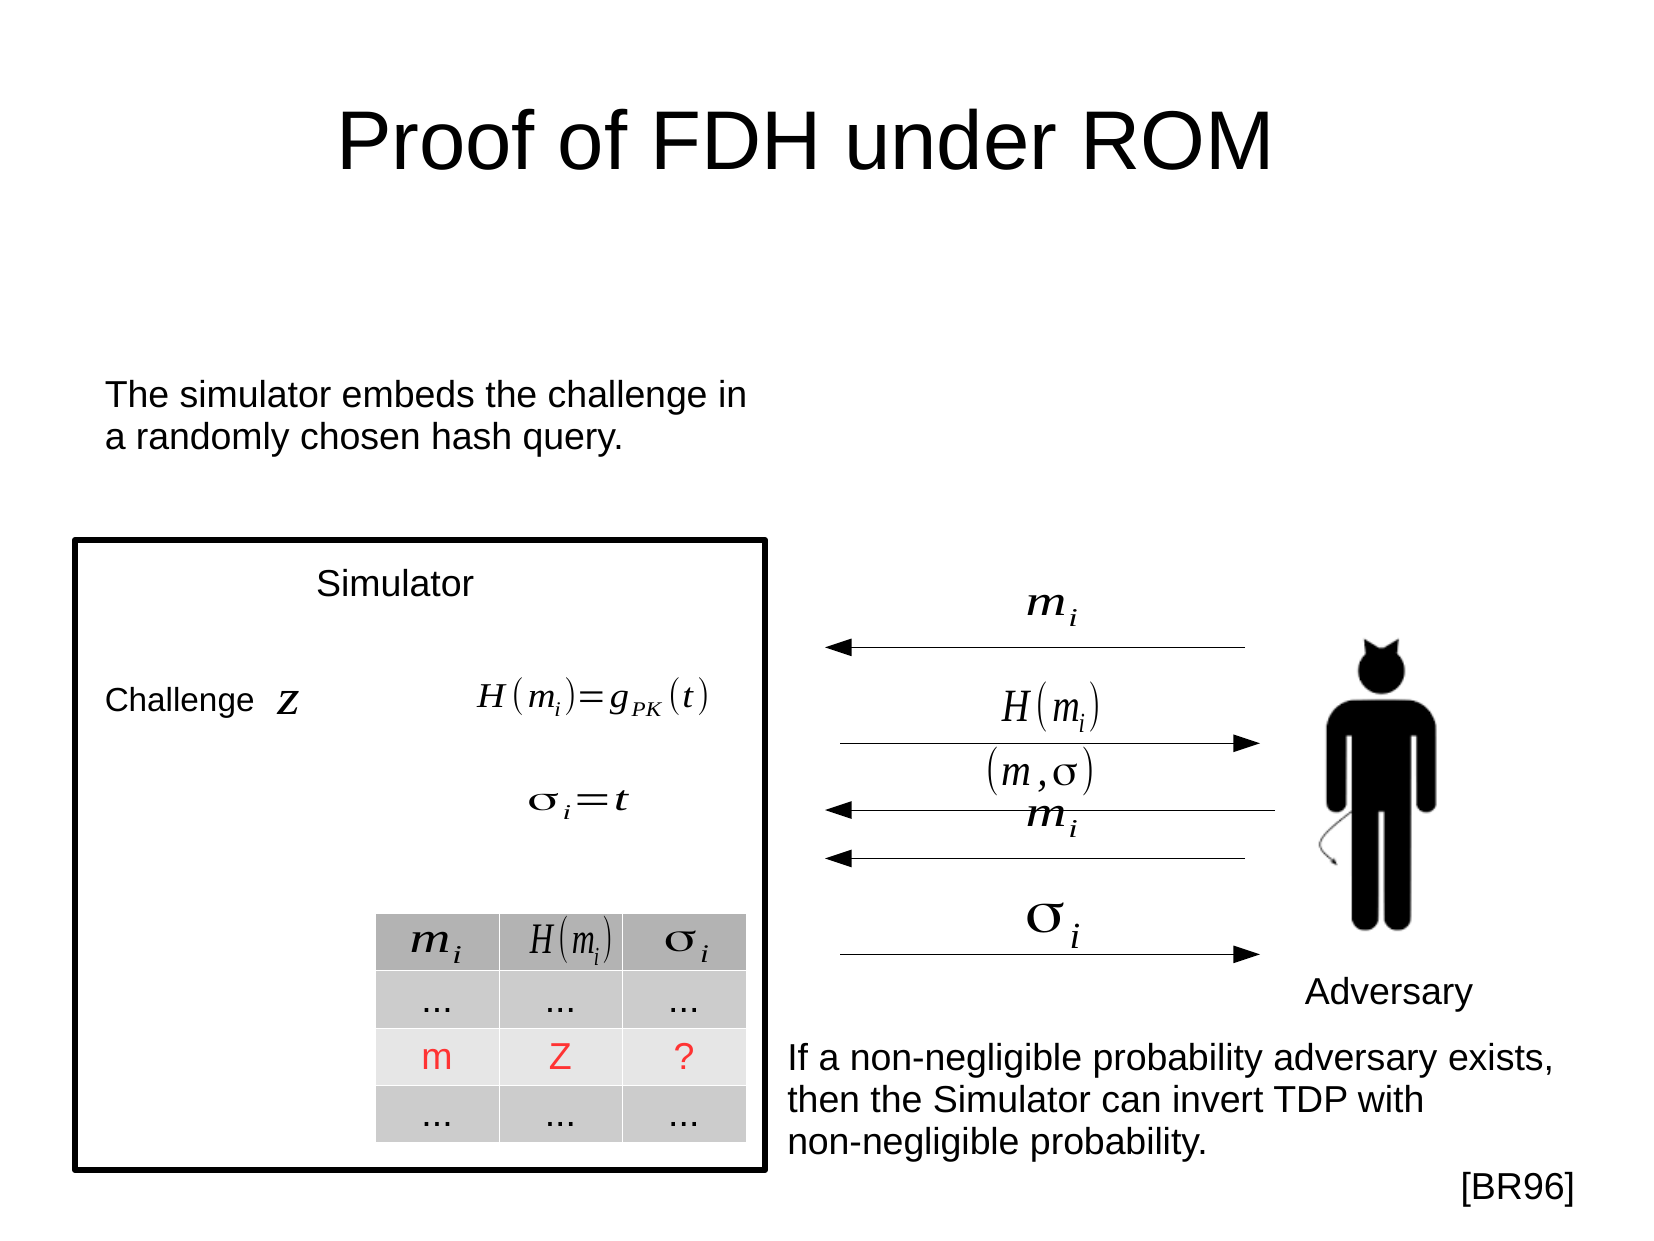

Proof of FDH under ROM
The simulator embeds the challenge in
a randomly chosen hash query.
Simulator
Challenge
| | | |
| --- | --- | --- |
| ... | ... | ... |
| m | Z | ? |
| ... | ... | ... |
Adversary
If a non-negligible probability adversary exists,
then the Simulator can invert TDP with
non-negligible probability.
[BR96]